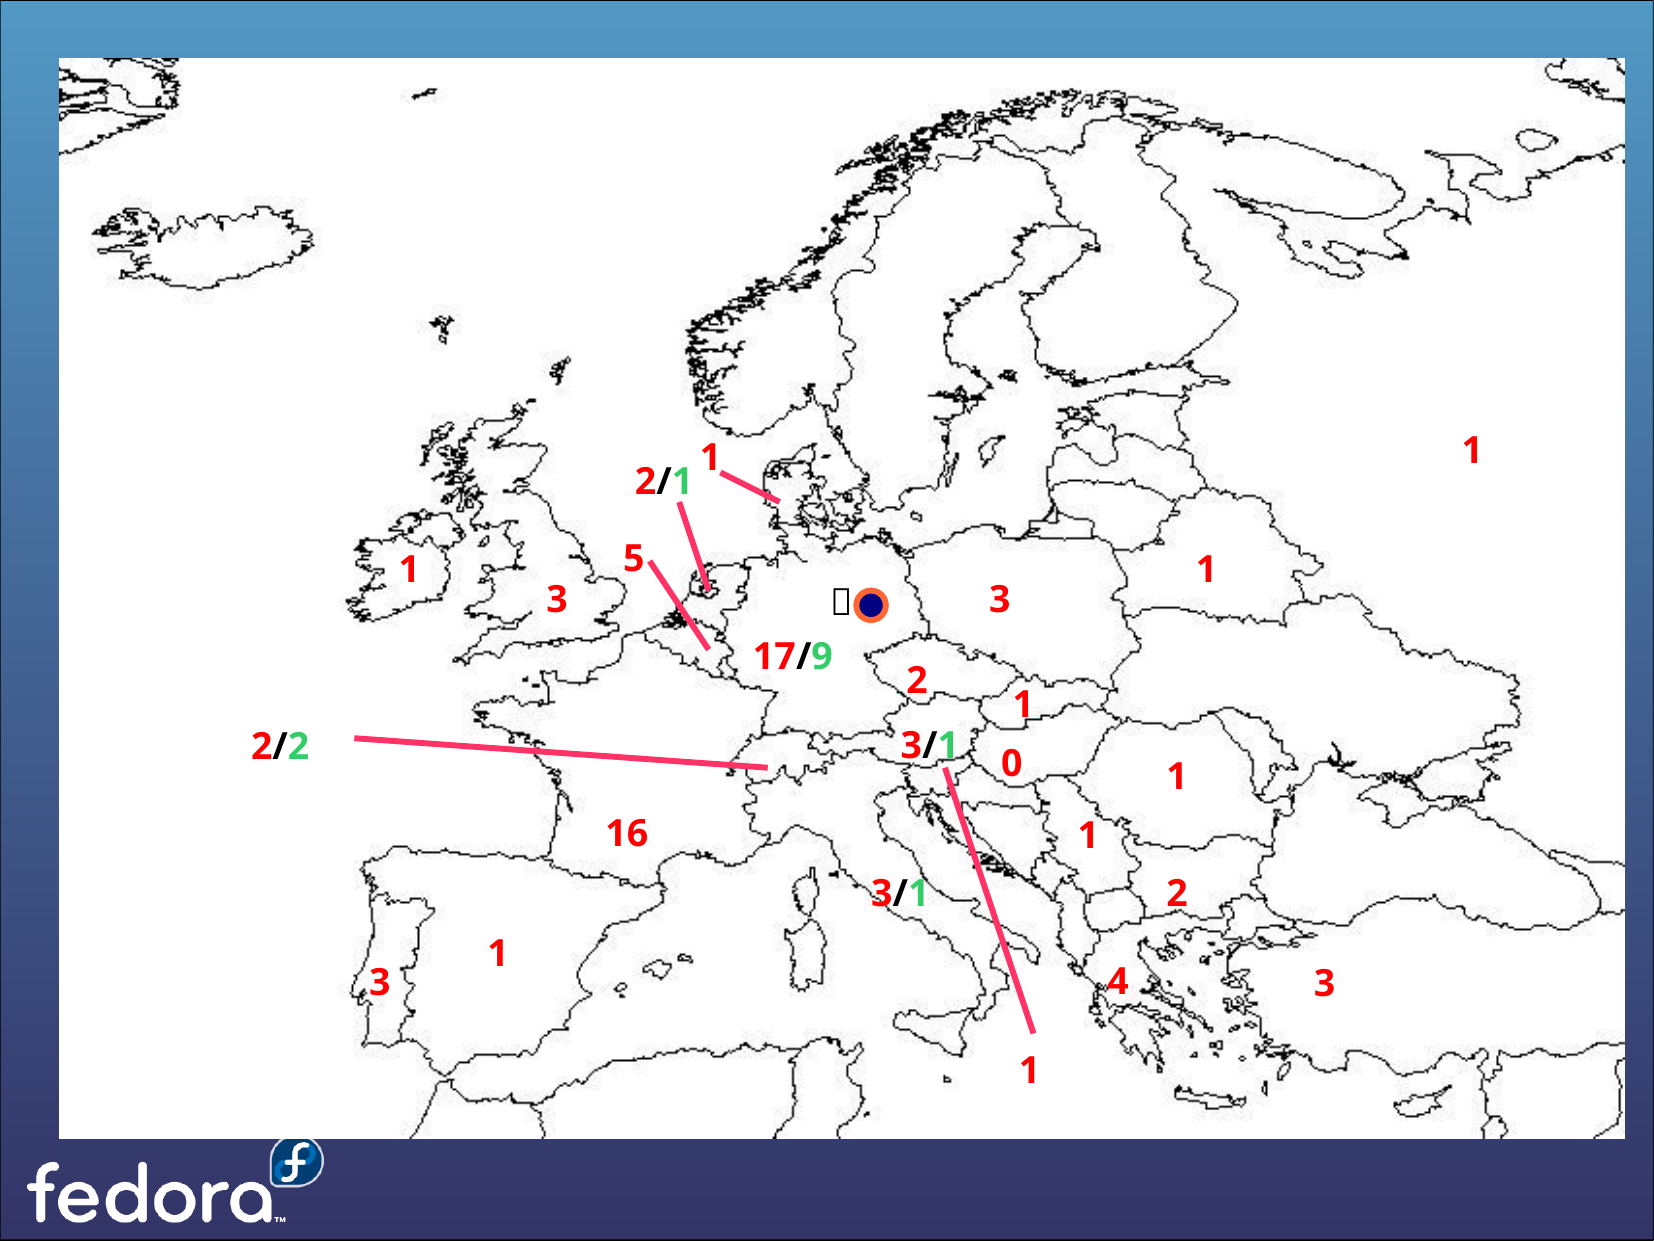

ﾧ
1
1
2/1
5
1
1
3
3
17/9
2
1
3/1
2/2
0
1
16
1
3/1
2
1
4
3
3
1